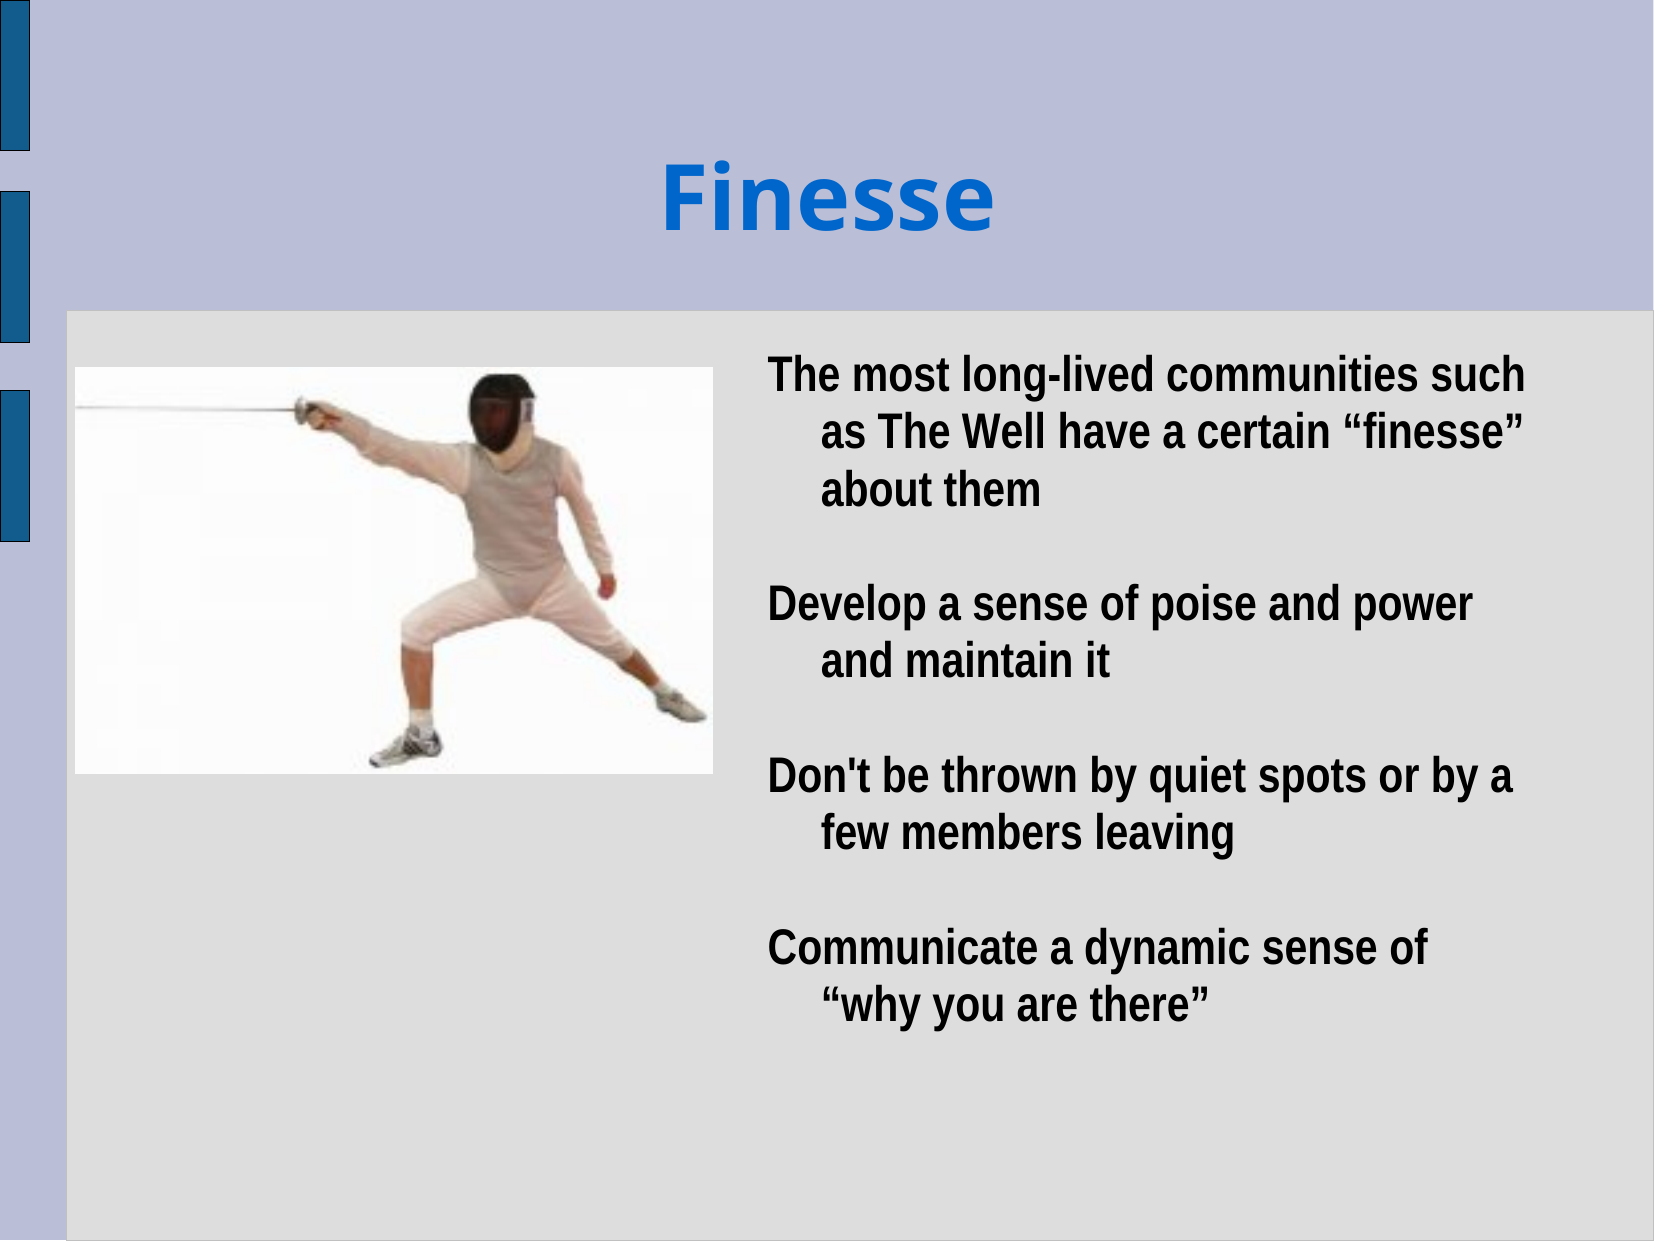

# Finesse
The most long-lived communities such as The Well have a certain “finesse” about them
Develop a sense of poise and power and maintain it
Don't be thrown by quiet spots or by a few members leaving
Communicate a dynamic sense of “why you are there”